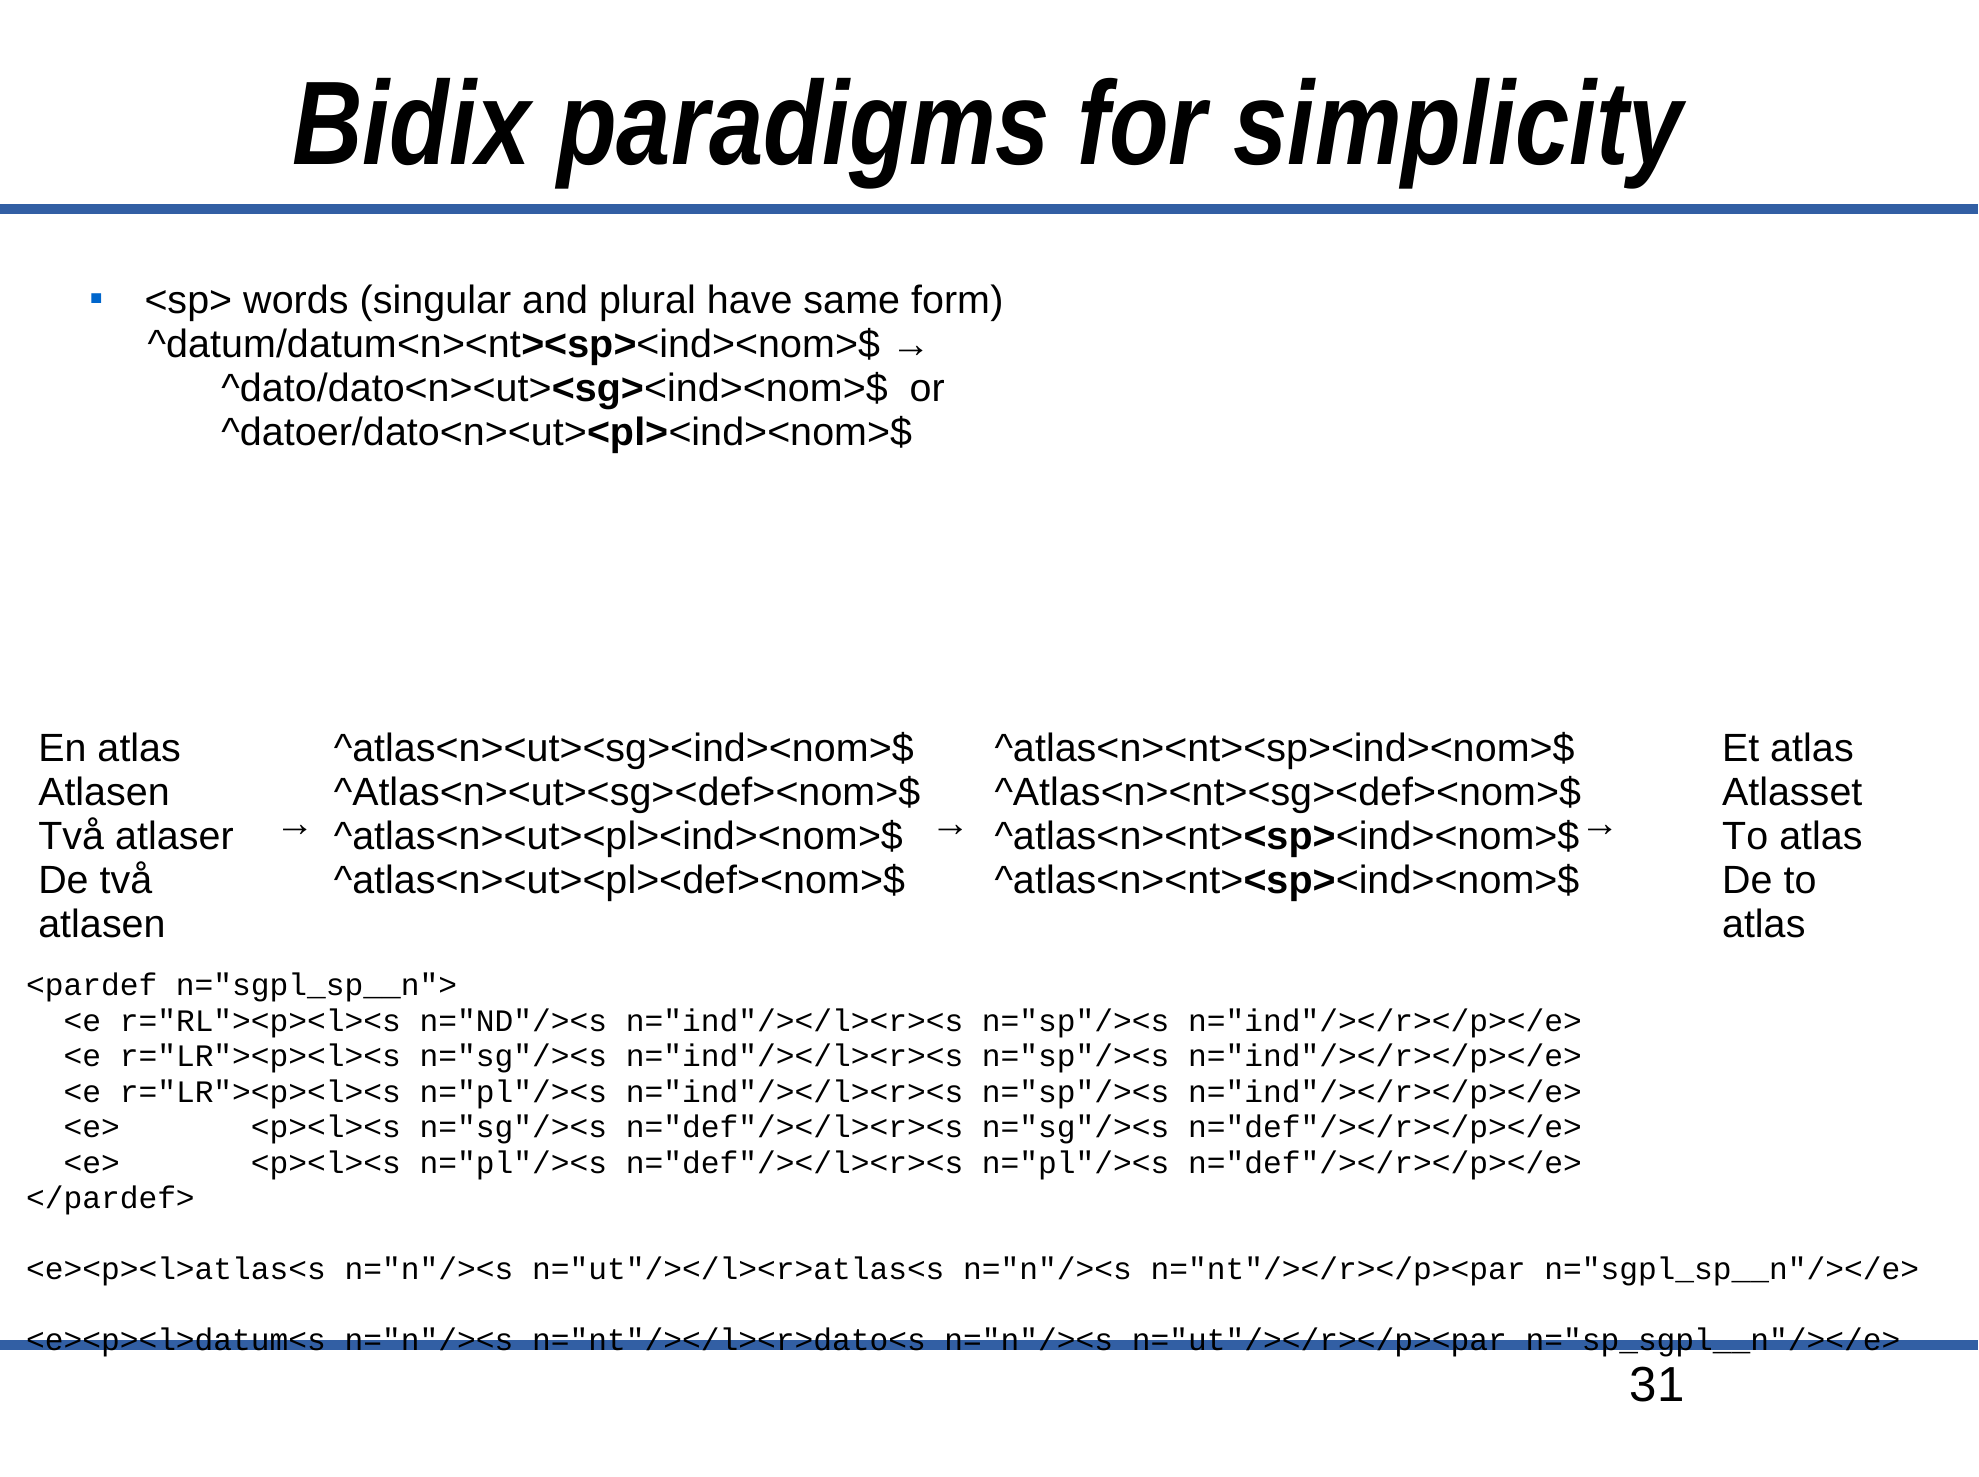

# Bidix paradigms for simplicity
<sp> words (singular and plural have same form)
	^datum/datum<n><nt><sp><ind><nom>$ →
		^dato/dato<n><ut><sg><ind><nom>$ or
		^datoer/dato<n><ut><pl><ind><nom>$
En atlas
Atlasen
Två atlaser
De två atlasen
^atlas<n><ut><sg><ind><nom>$
^Atlas<n><ut><sg><def><nom>$
^atlas<n><ut><pl><ind><nom>$
^atlas<n><ut><pl><def><nom>$
^atlas<n><nt><sp><ind><nom>$
^Atlas<n><nt><sg><def><nom>$
^atlas<n><nt><sp><ind><nom>$
^atlas<n><nt><sp><ind><nom>$
Et atlas
Atlasset
To atlas
De to atlas
→
→
→
<pardef n="sgpl_sp__n">
 <e r="RL"><p><l><s n="ND"/><s n="ind"/></l><r><s n="sp"/><s n="ind"/></r></p></e>
 <e r="LR"><p><l><s n="sg"/><s n="ind"/></l><r><s n="sp"/><s n="ind"/></r></p></e>
 <e r="LR"><p><l><s n="pl"/><s n="ind"/></l><r><s n="sp"/><s n="ind"/></r></p></e>
 <e> <p><l><s n="sg"/><s n="def"/></l><r><s n="sg"/><s n="def"/></r></p></e>
 <e> <p><l><s n="pl"/><s n="def"/></l><r><s n="pl"/><s n="def"/></r></p></e>
</pardef>
<e><p><l>atlas<s n="n"/><s n="ut"/></l><r>atlas<s n="n"/><s n="nt"/></r></p><par n="sgpl_sp__n"/></e>
<e><p><l>datum<s n="n"/><s n="nt"/></l><r>dato<s n="n"/><s n="ut"/></r></p><par n="sp_sgpl__n"/></e>